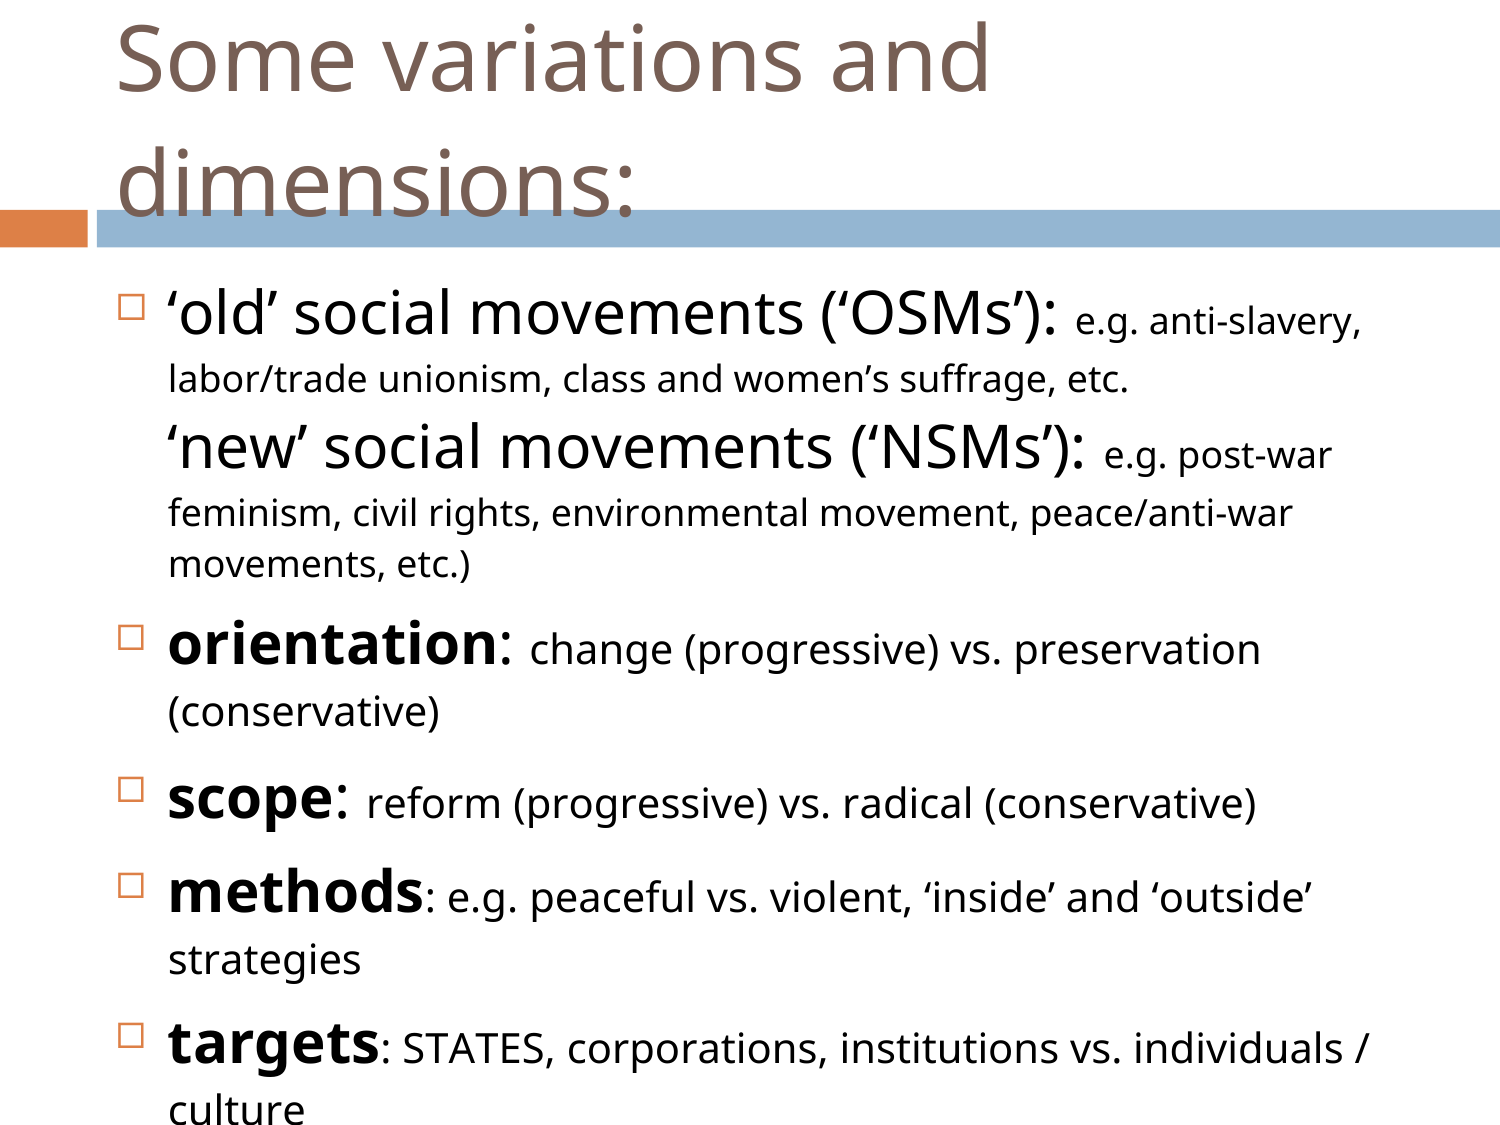

# Some variations and dimensions:
‘old’ social movements (‘OSMs’): e.g. anti-slavery, labor/trade unionism, class and women’s suffrage, etc.
‘new’ social movements (‘NSMs’): e.g. post-war feminism, civil rights, environmental movement, peace/anti-war movements, etc.)
orientation: change (progressive) vs. preservation (conservative)
scope: reform (progressive) vs. radical (conservative)
methods: e.g. peaceful vs. violent, ‘inside’ and ‘outside’ strategies
targets: STATES, corporations, institutions vs. individuals / culture
scale: local, global, and some combination